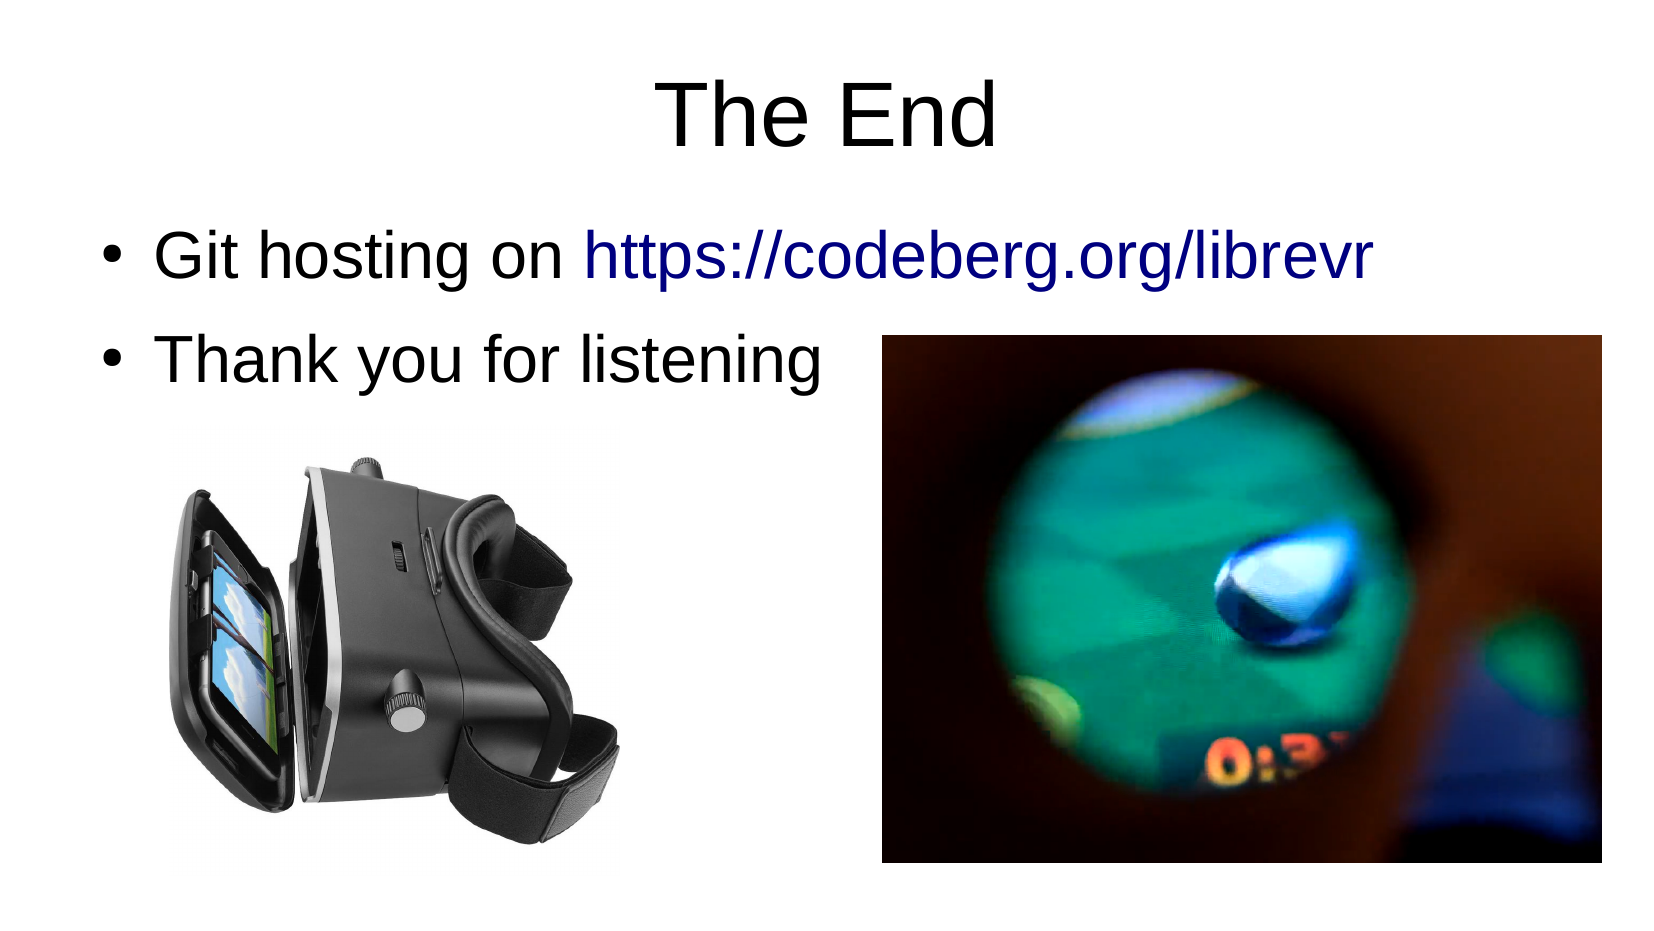

# The End
Git hosting on https://codeberg.org/librevr
Thank you for listening